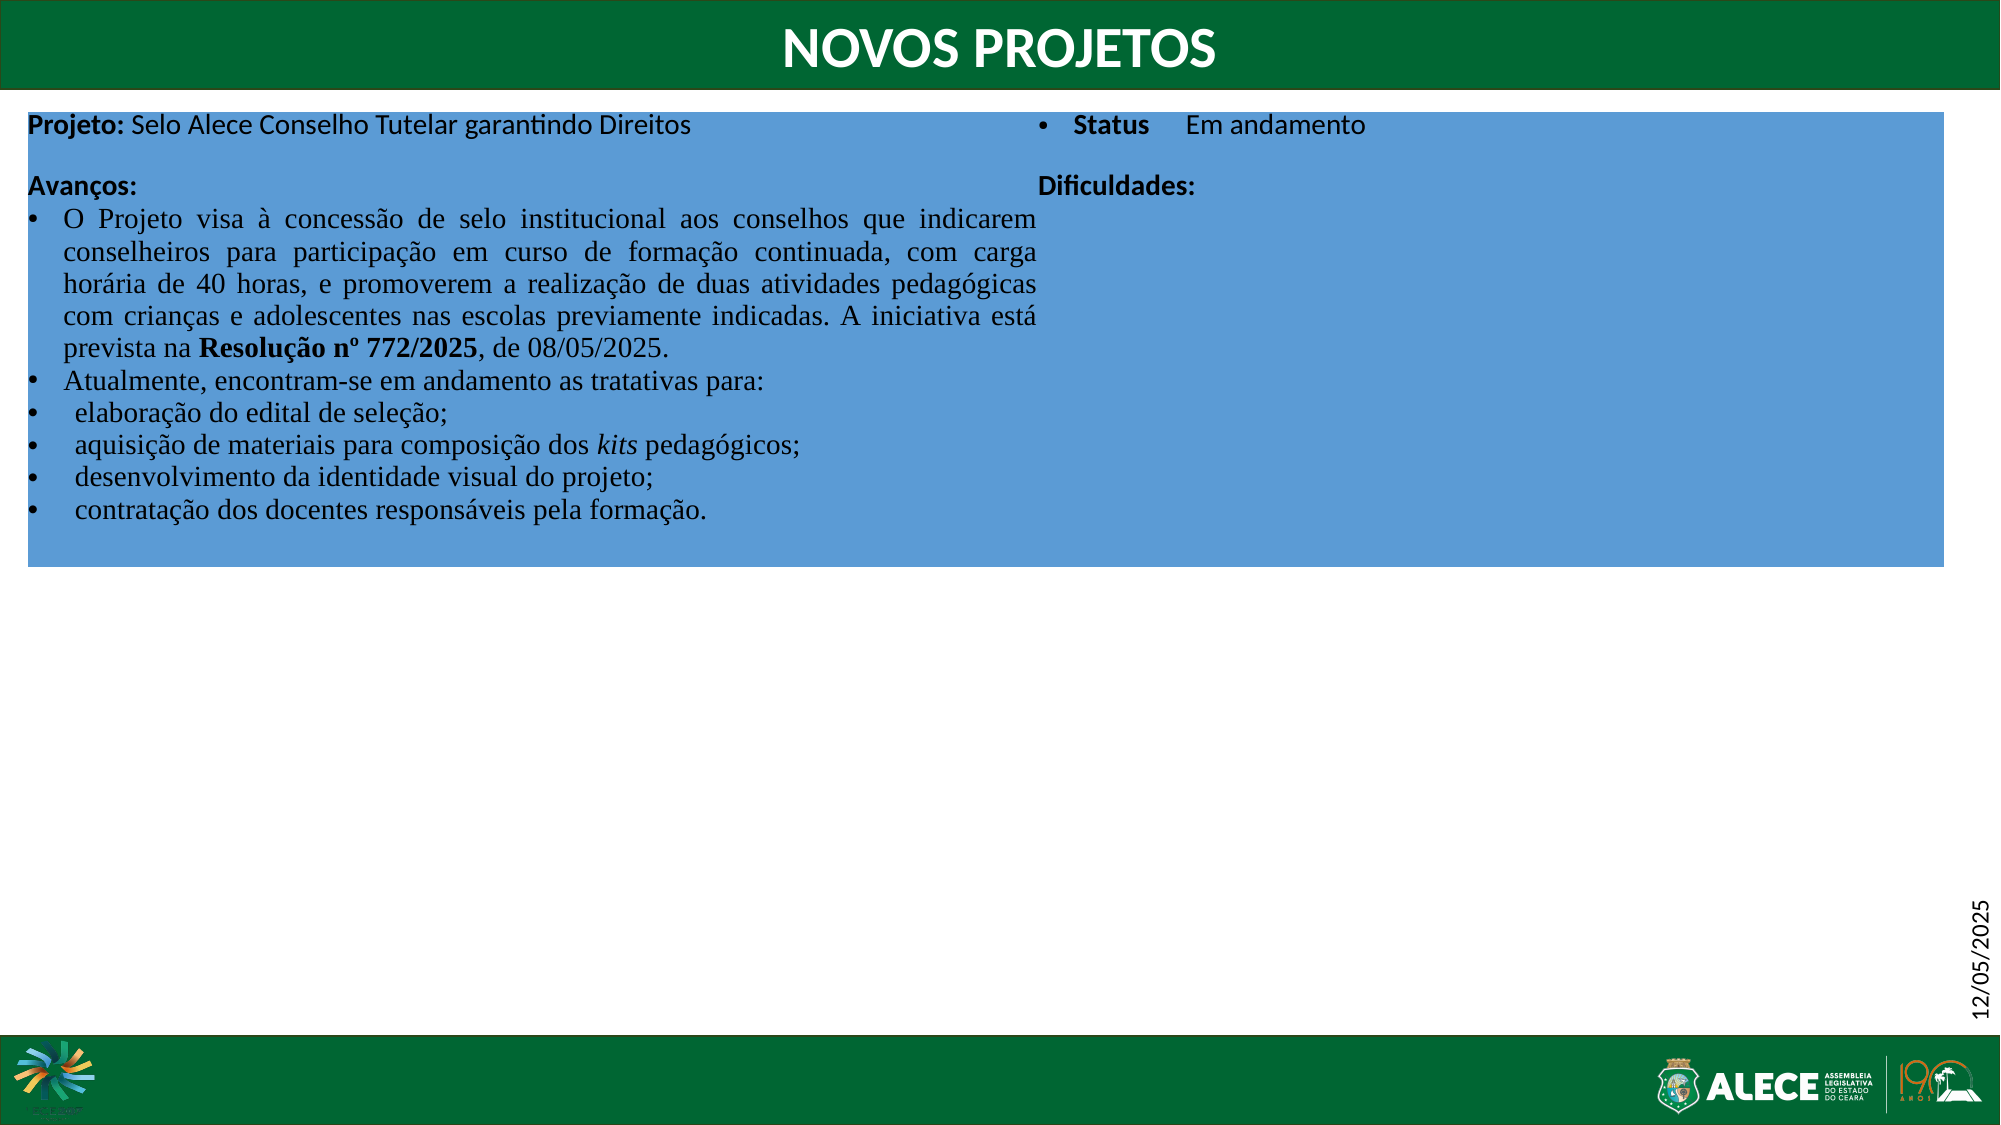

NOVOS PROJETOS
| Projeto: Selo Alece Conselho Tutelar garantindo Direitos | Status | Em andamento | |
| --- | --- | --- | --- |
| Avanços: O Projeto visa à concessão de selo institucional aos conselhos que indicarem conselheiros para participação em curso de formação continuada, com carga horária de 40 horas, e promoverem a realização de duas atividades pedagógicas com crianças e adolescentes nas escolas previamente indicadas. A iniciativa está prevista na Resolução nº 772/2025, de 08/05/2025. Atualmente, encontram-se em andamento as tratativas para: elaboração do edital de seleção; aquisição de materiais para composição dos kits pedagógicos; desenvolvimento da identidade visual do projeto; contratação dos docentes responsáveis pela formação. | Dificuldades: | | |
12/05/2025